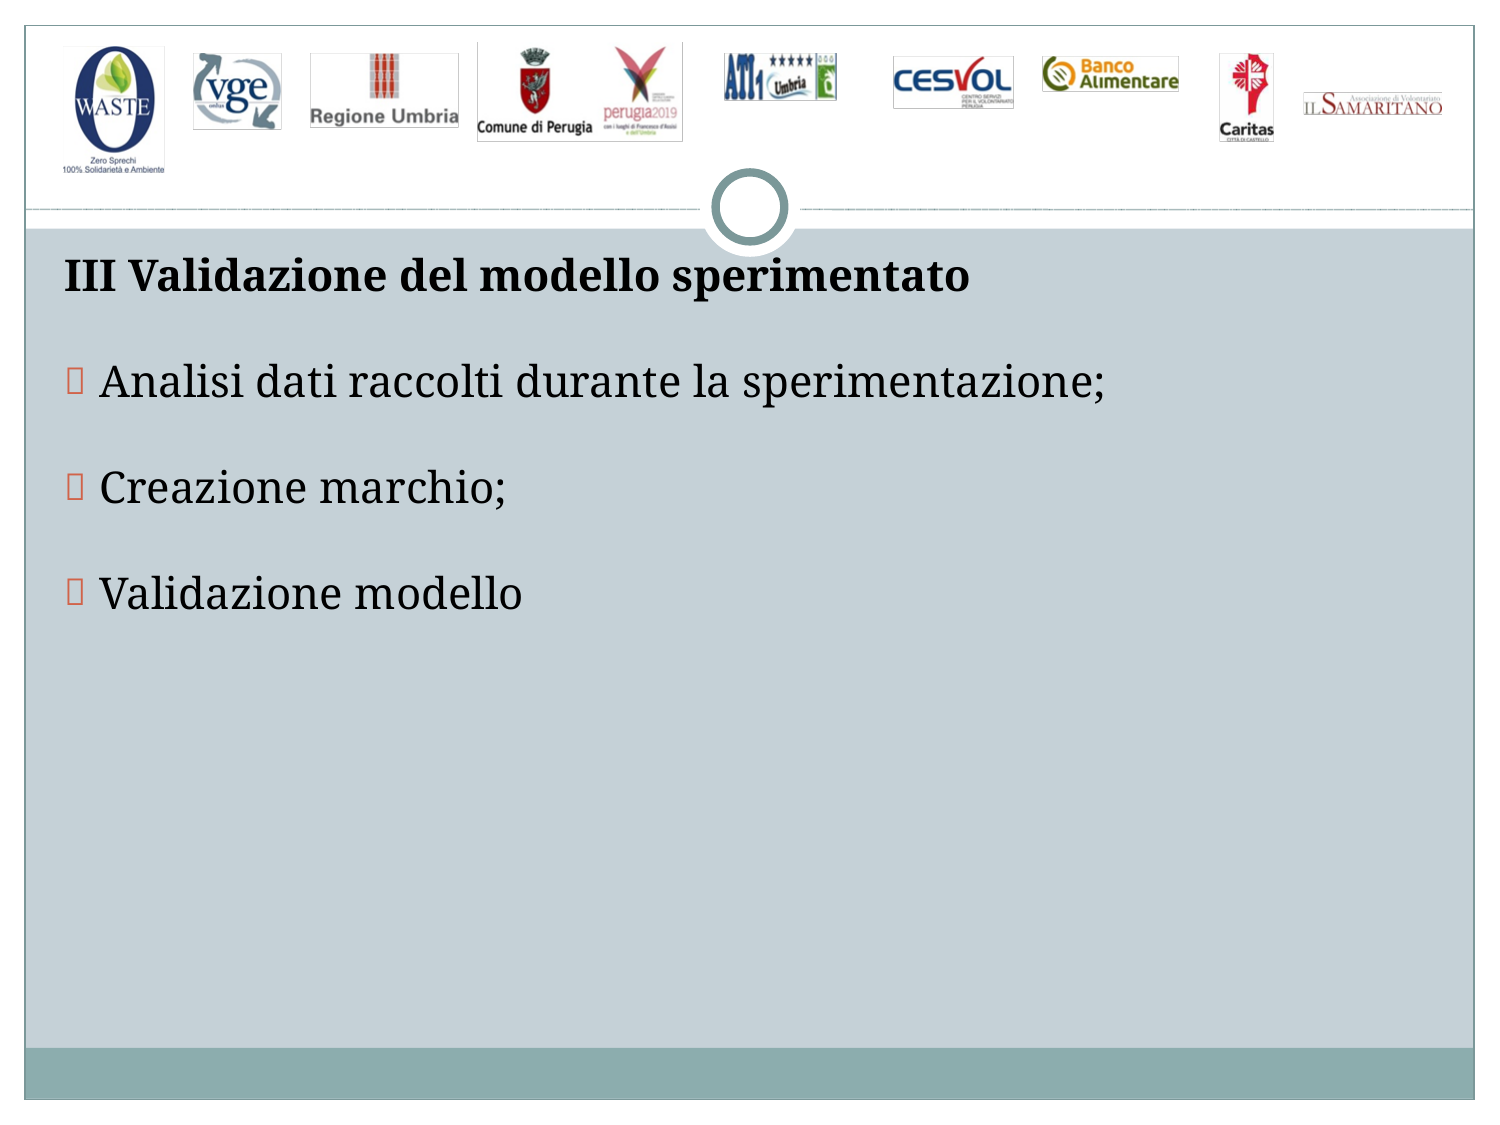

III Validazione del modello sperimentato
Analisi dati raccolti durante la sperimentazione;
Creazione marchio;
Validazione modello